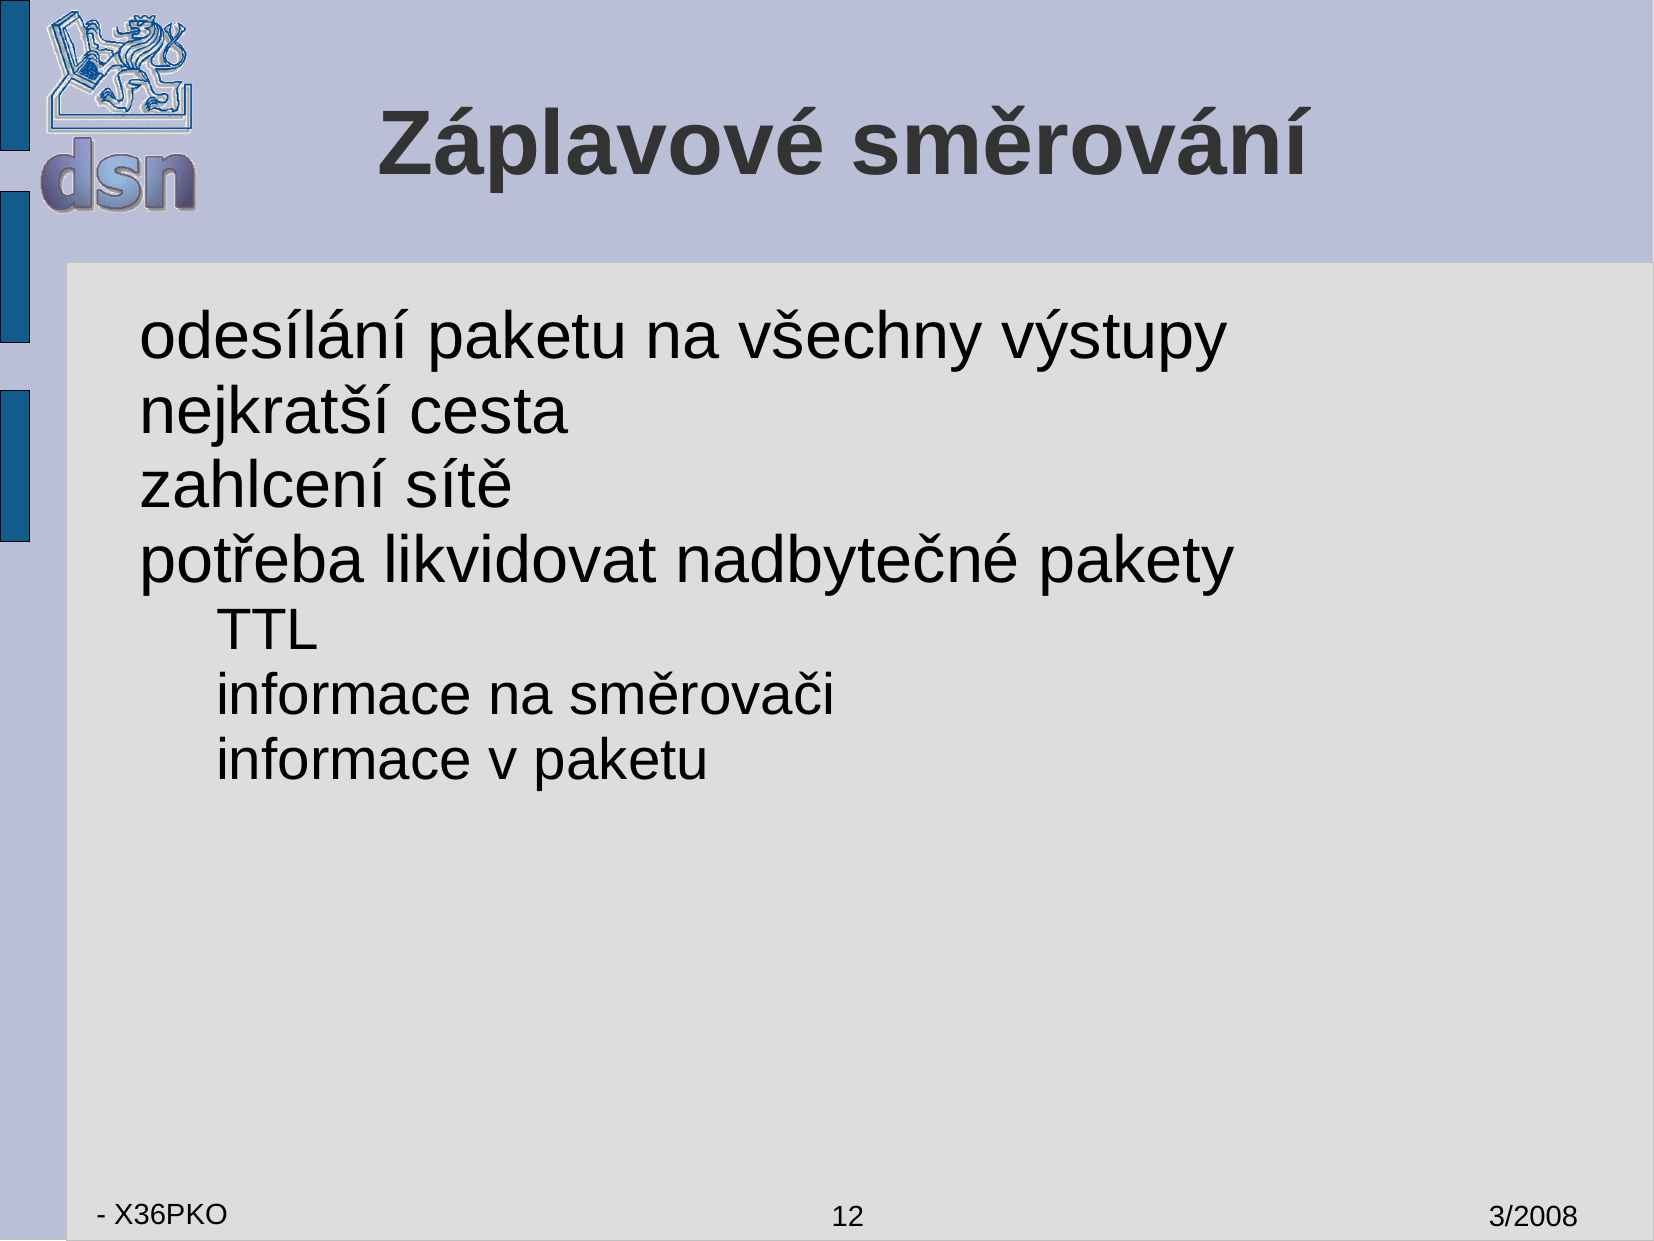

# Záplavové směrování
odesílání paketu na všechny výstupy
nejkratší cesta
zahlcení sítě
potřeba likvidovat nadbytečné pakety
TTL
informace na směrovači
informace v paketu